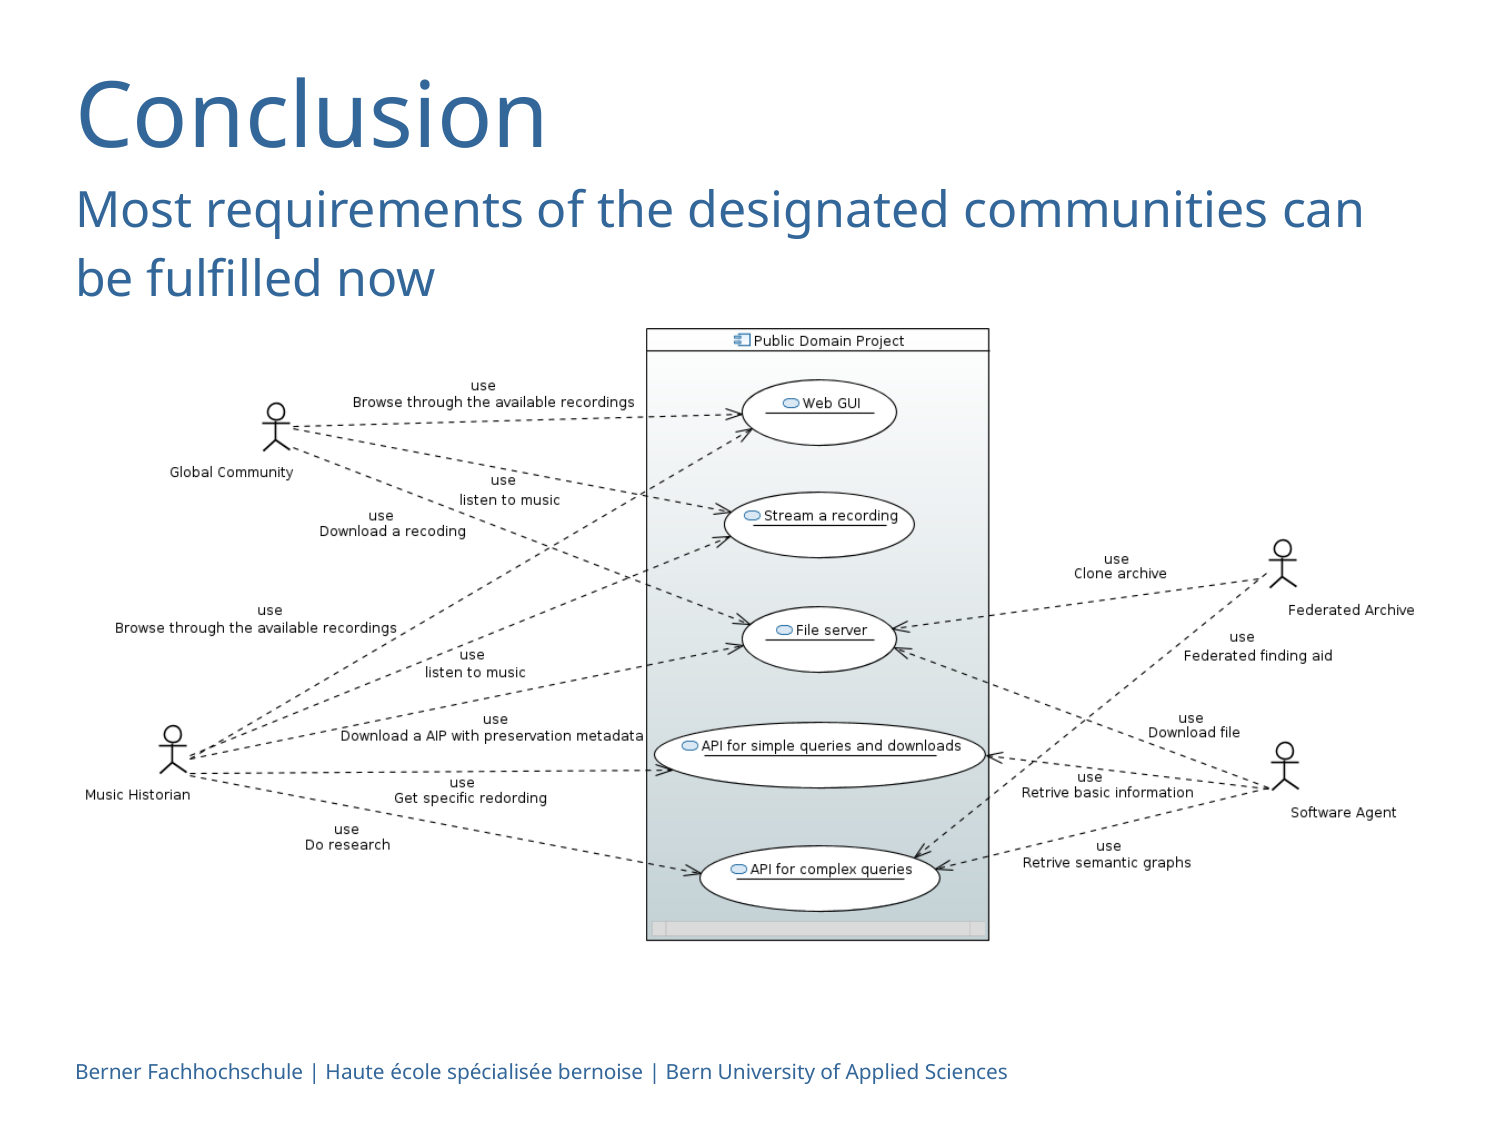

# Conclusion Most requirements of the designated communities can be fulfilled now